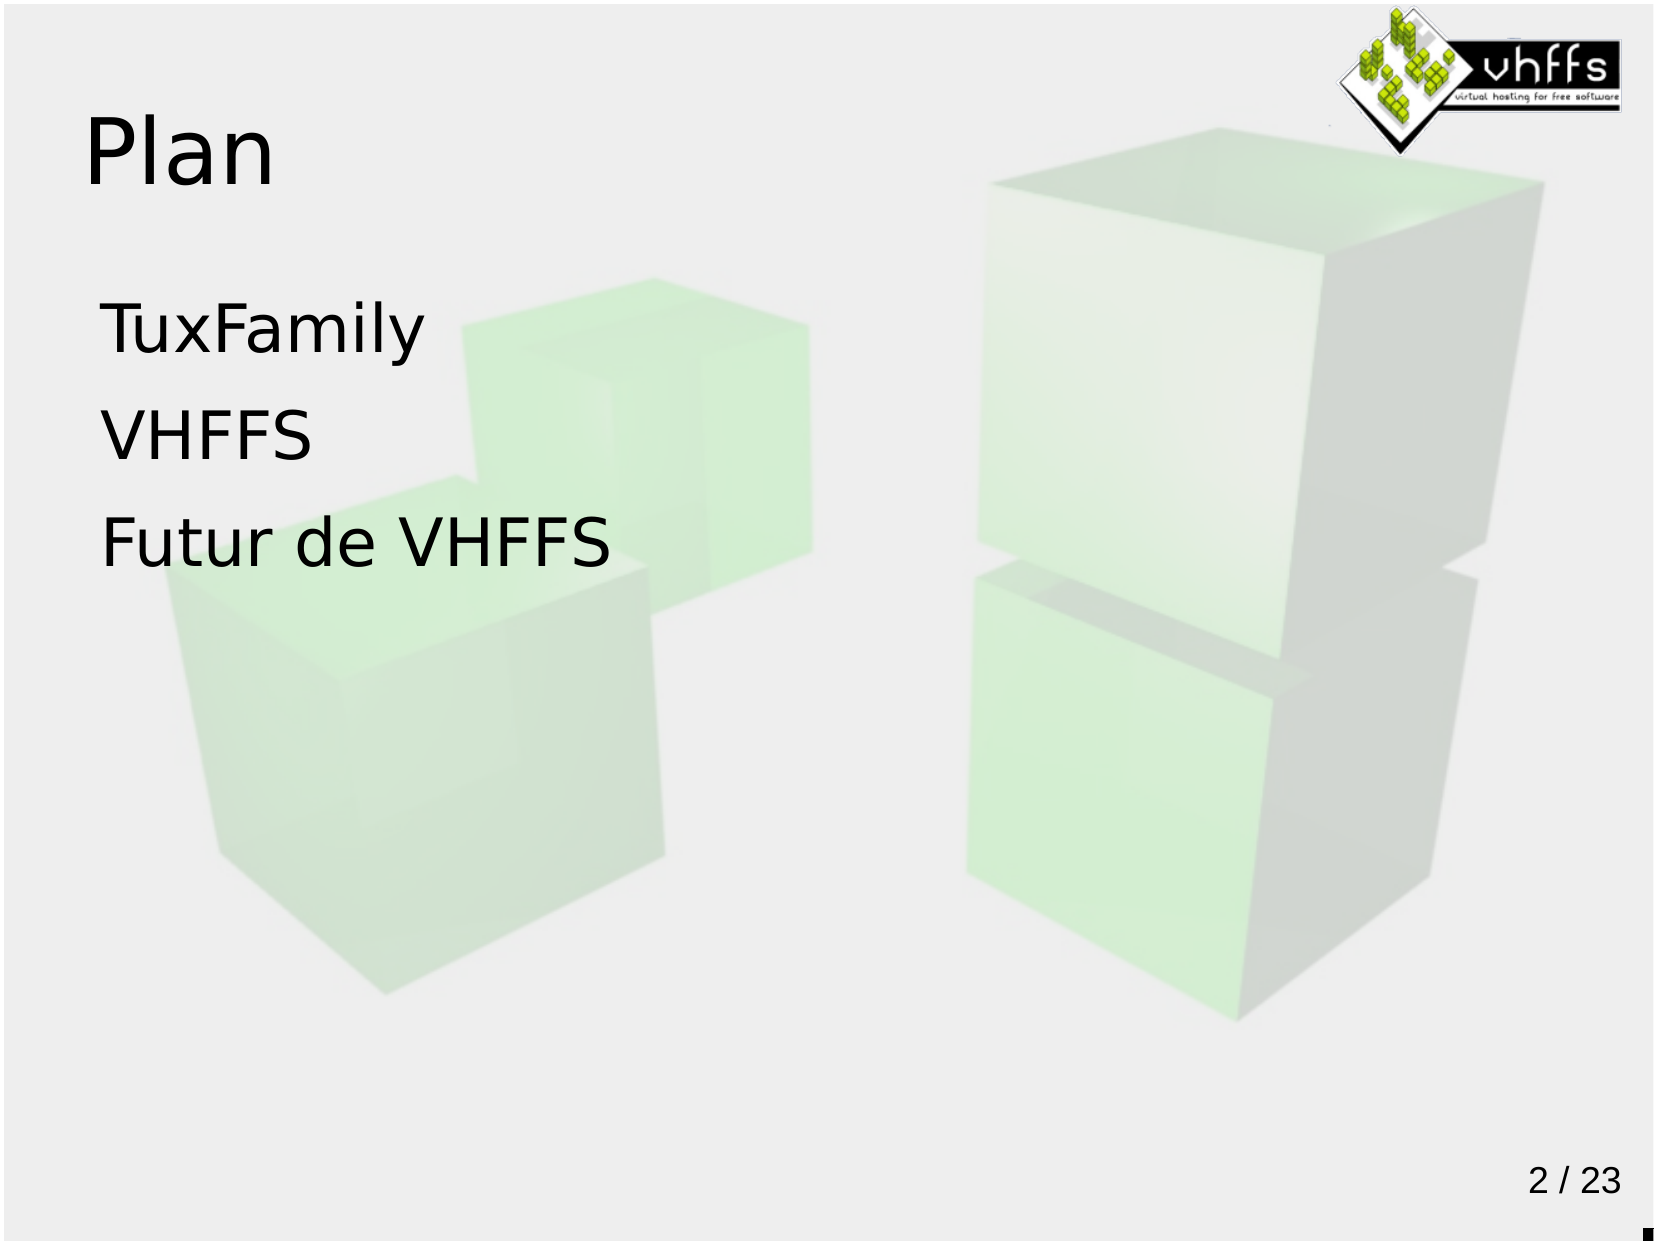

# Plan
TuxFamily
VHFFS
Futur de VHFFS